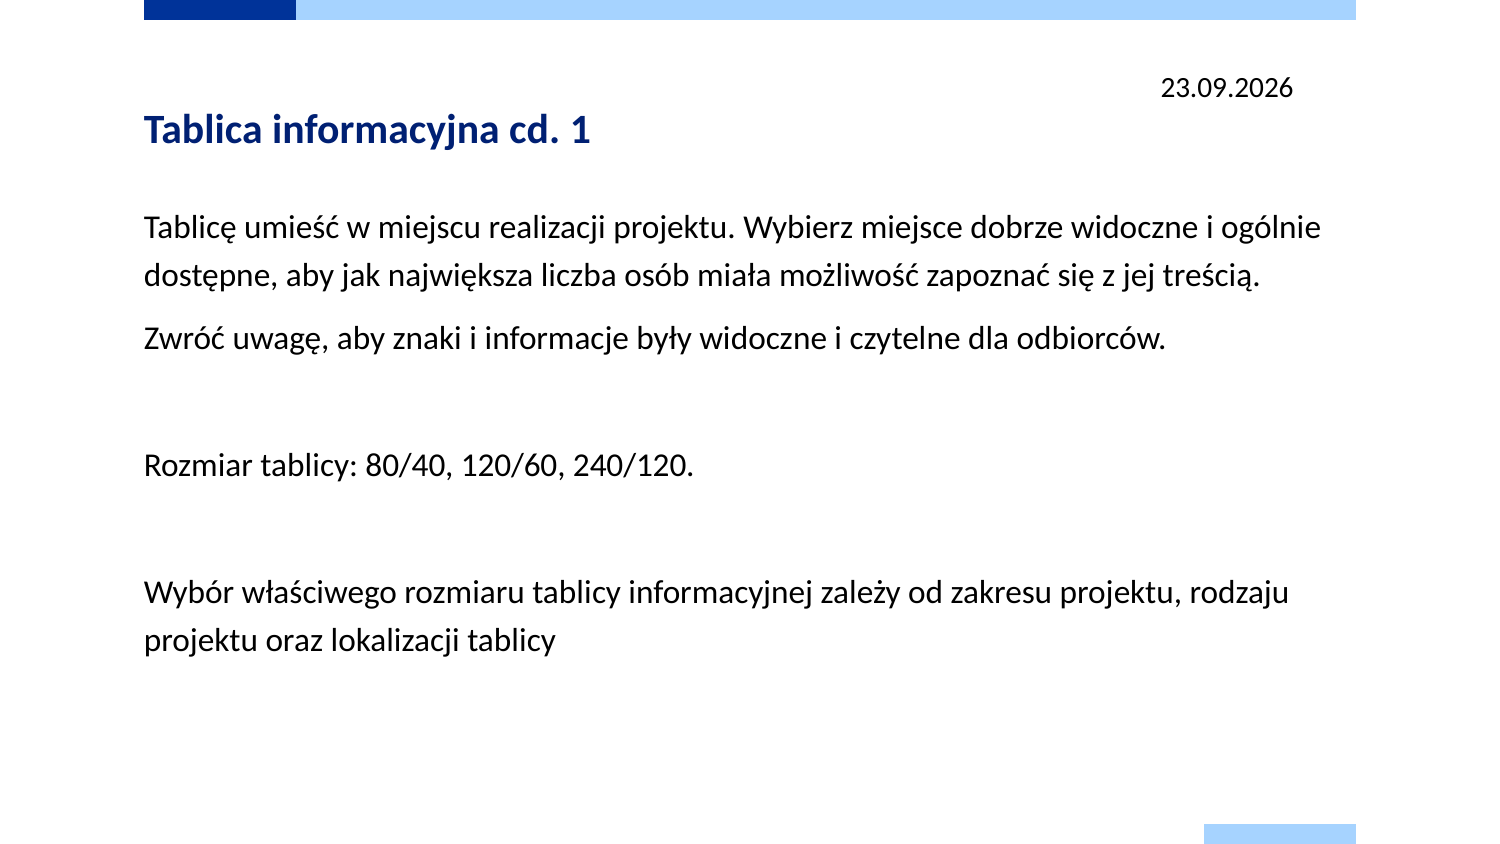

# Tablica informacyjna cd. 1
Tablicę umieść w miejscu realizacji projektu. Wybierz miejsce dobrze widoczne i ogólnie dostępne, aby jak największa liczba osób miała możliwość zapoznać się z jej treścią.
Zwróć uwagę, aby znaki i informacje były widoczne i czytelne dla odbiorców.
Rozmiar tablicy: 80/40, 120/60, 240/120.
Wybór właściwego rozmiaru tablicy informacyjnej zależy od zakresu projektu, rodzaju projektu oraz lokalizacji tablicy